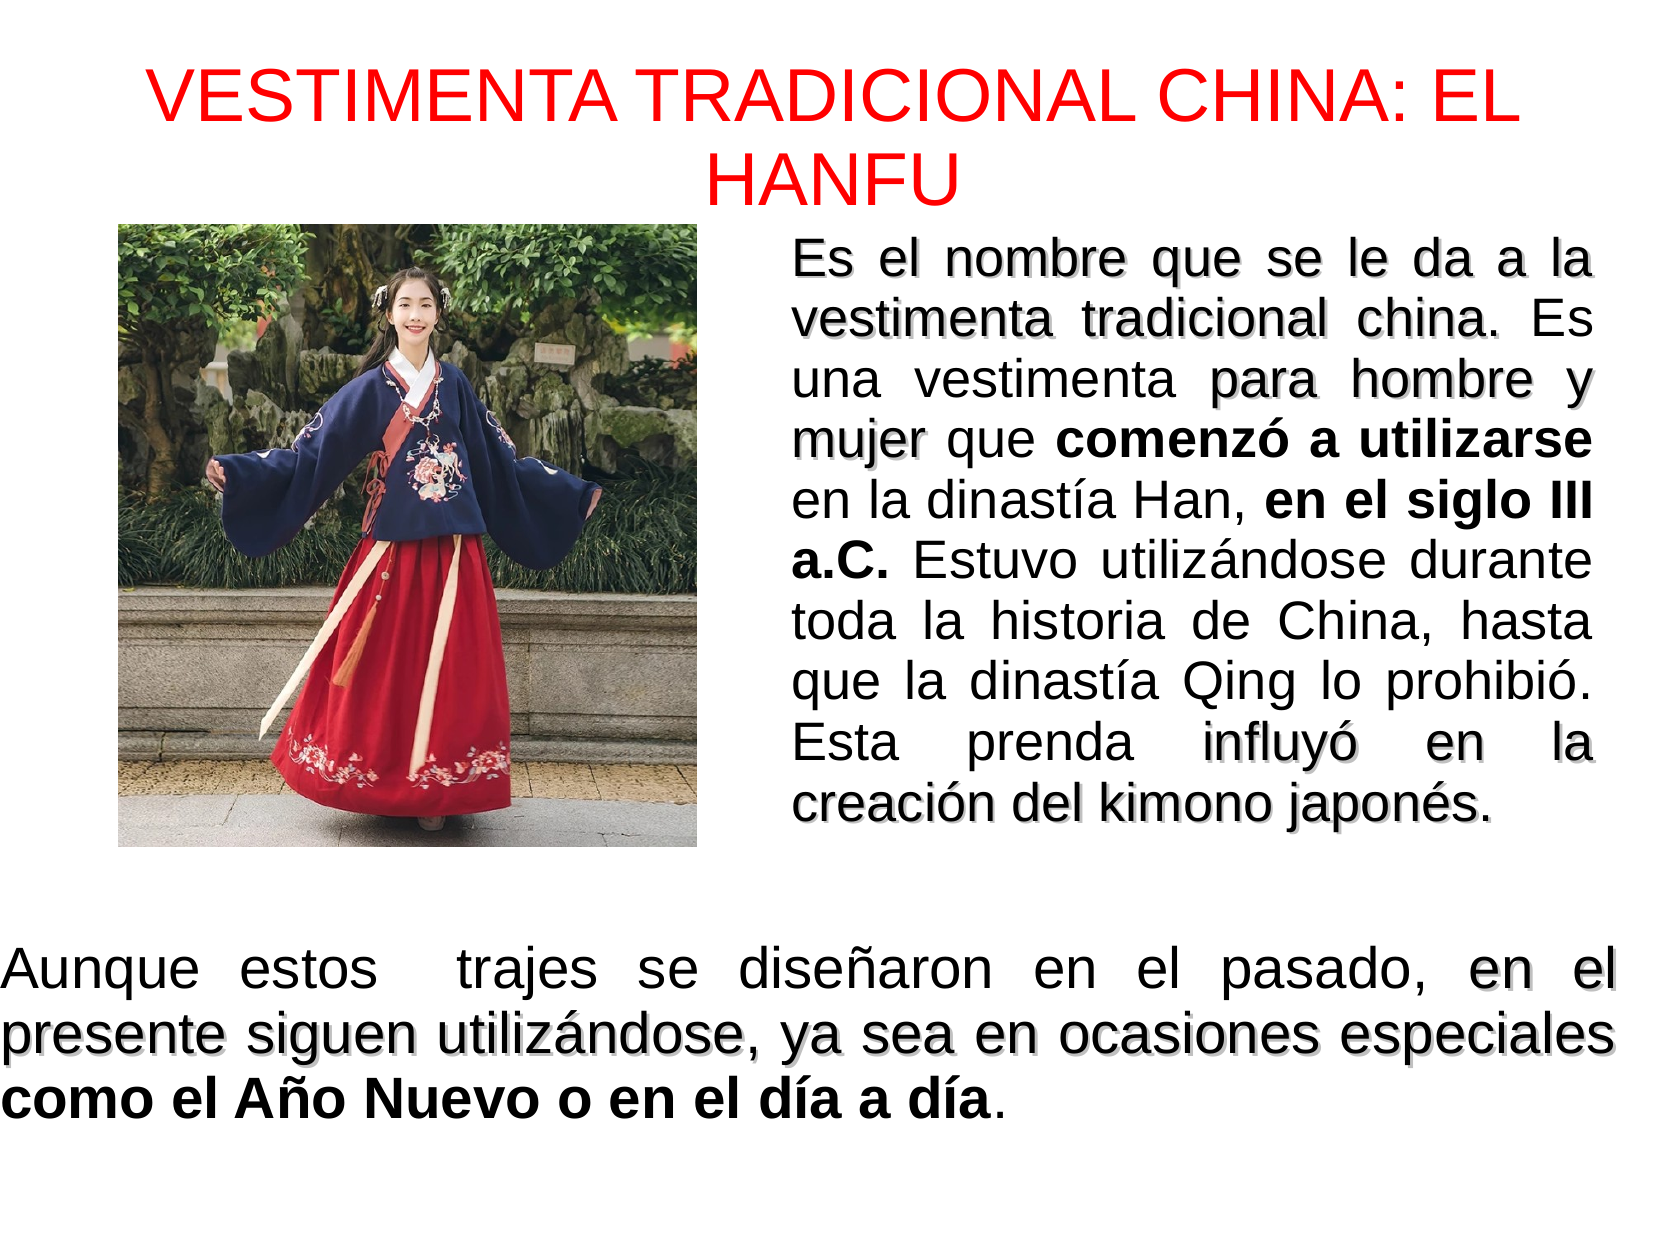

#
VESTIMENTA TRADICIONAL CHINA: EL HANFU
Es el nombre que se le da a la vestimenta tradicional china. Es una vestimenta para hombre y mujer que comenzó a utilizarse en la dinastía Han, en el siglo III a.C. Estuvo utilizándose durante toda la historia de China, hasta que la dinastía Qing lo prohibió. Esta prenda influyó en la creación del kimono japonés.
Aunque estos trajes se diseñaron en el pasado, en el presente siguen utilizándose, ya sea en ocasiones especiales como el Año Nuevo o en el día a día.